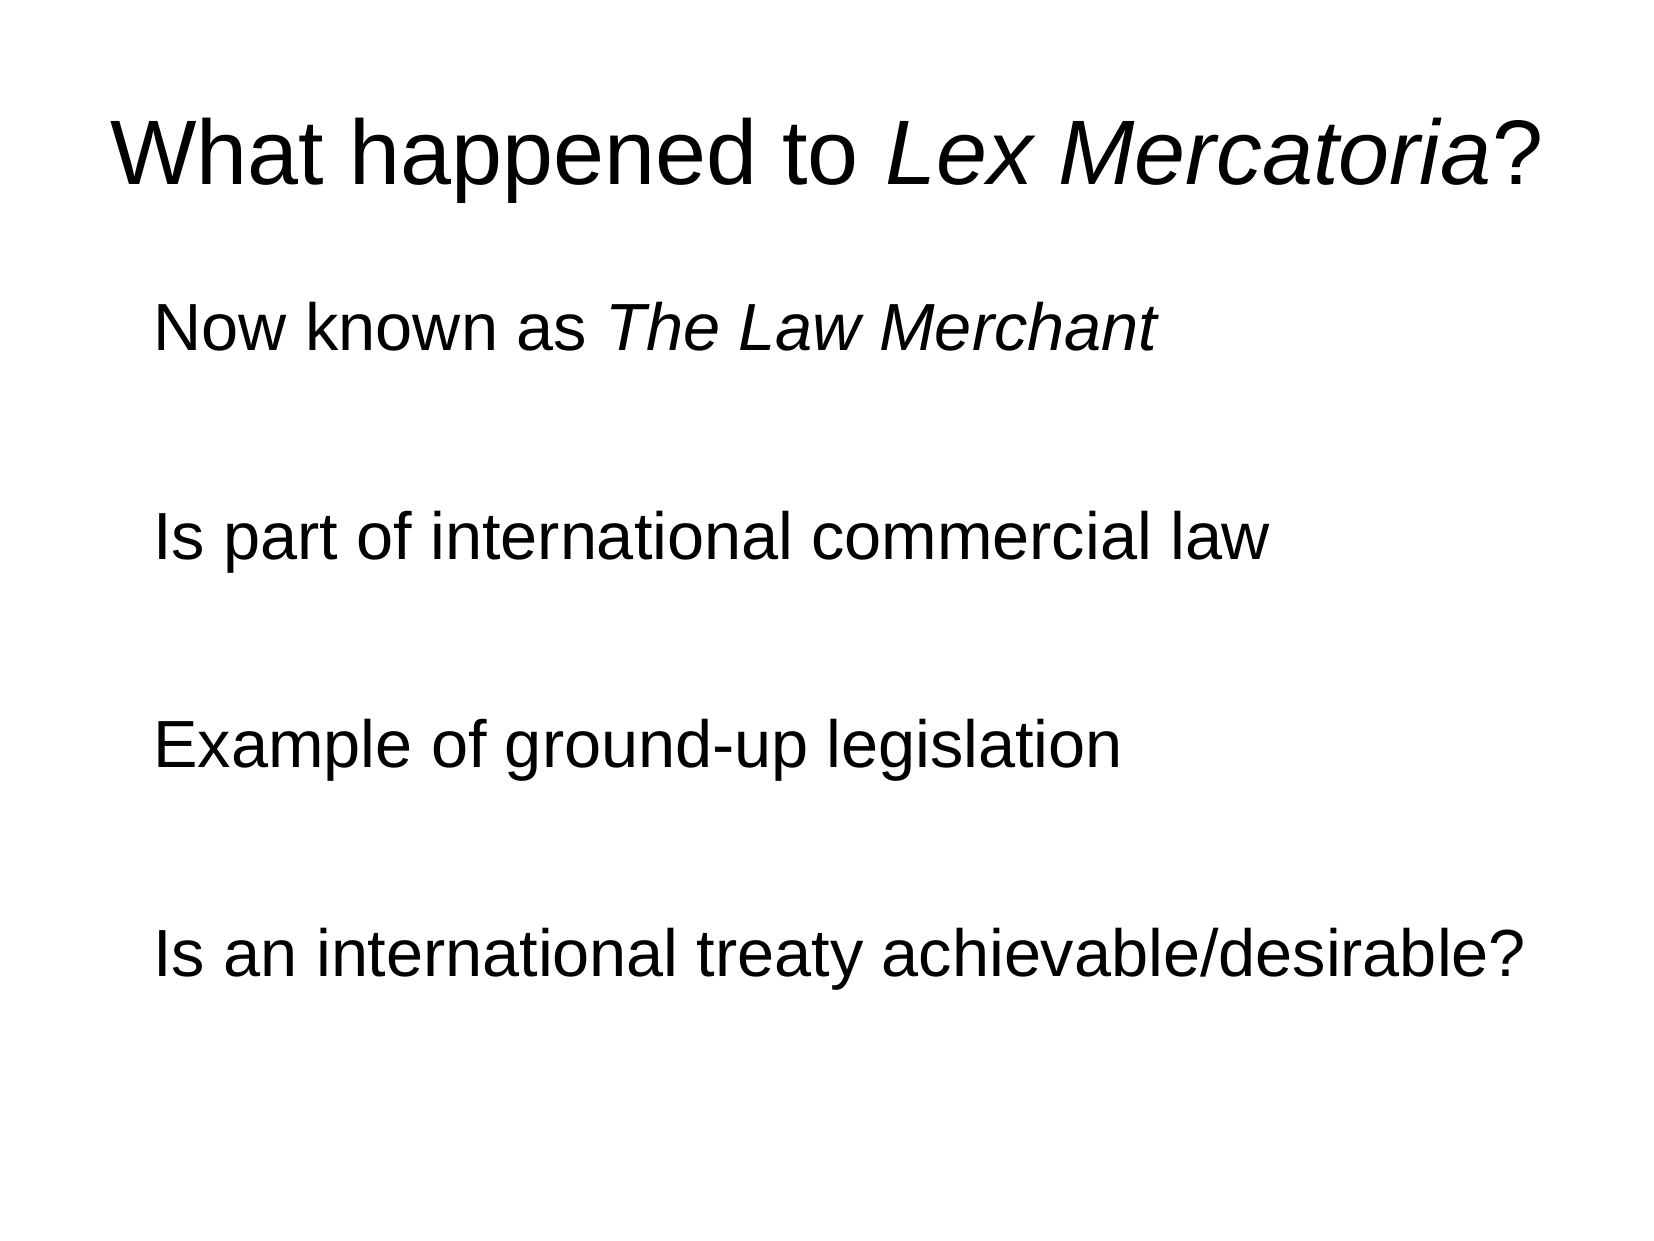

# What happened to Lex Mercatoria?
Now known as The Law Merchant
Is part of international commercial law
Example of ground-up legislation
Is an international treaty achievable/desirable?